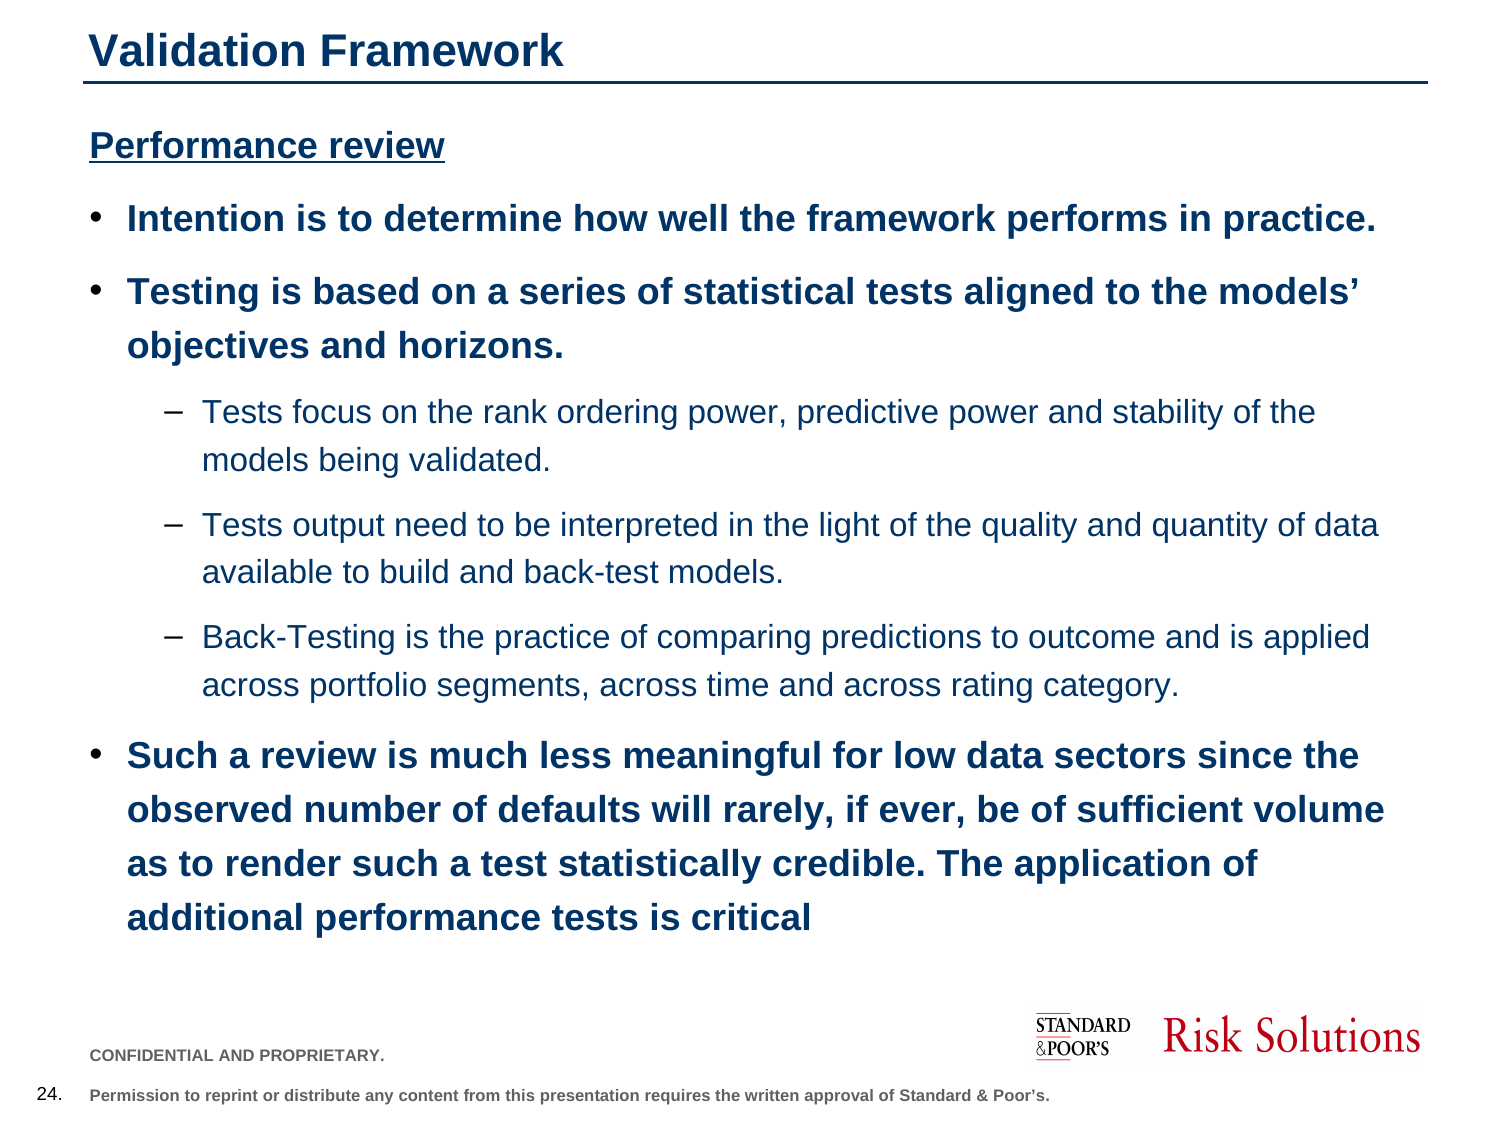

# Validation Framework
Performance review
Intention is to determine how well the framework performs in practice.
Testing is based on a series of statistical tests aligned to the models’ objectives and horizons.
Tests focus on the rank ordering power, predictive power and stability of the models being validated.
Tests output need to be interpreted in the light of the quality and quantity of data available to build and back-test models.
Back-Testing is the practice of comparing predictions to outcome and is applied across portfolio segments, across time and across rating category.
Such a review is much less meaningful for low data sectors since the observed number of defaults will rarely, if ever, be of sufficient volume as to render such a test statistically credible. The application of additional performance tests is critical